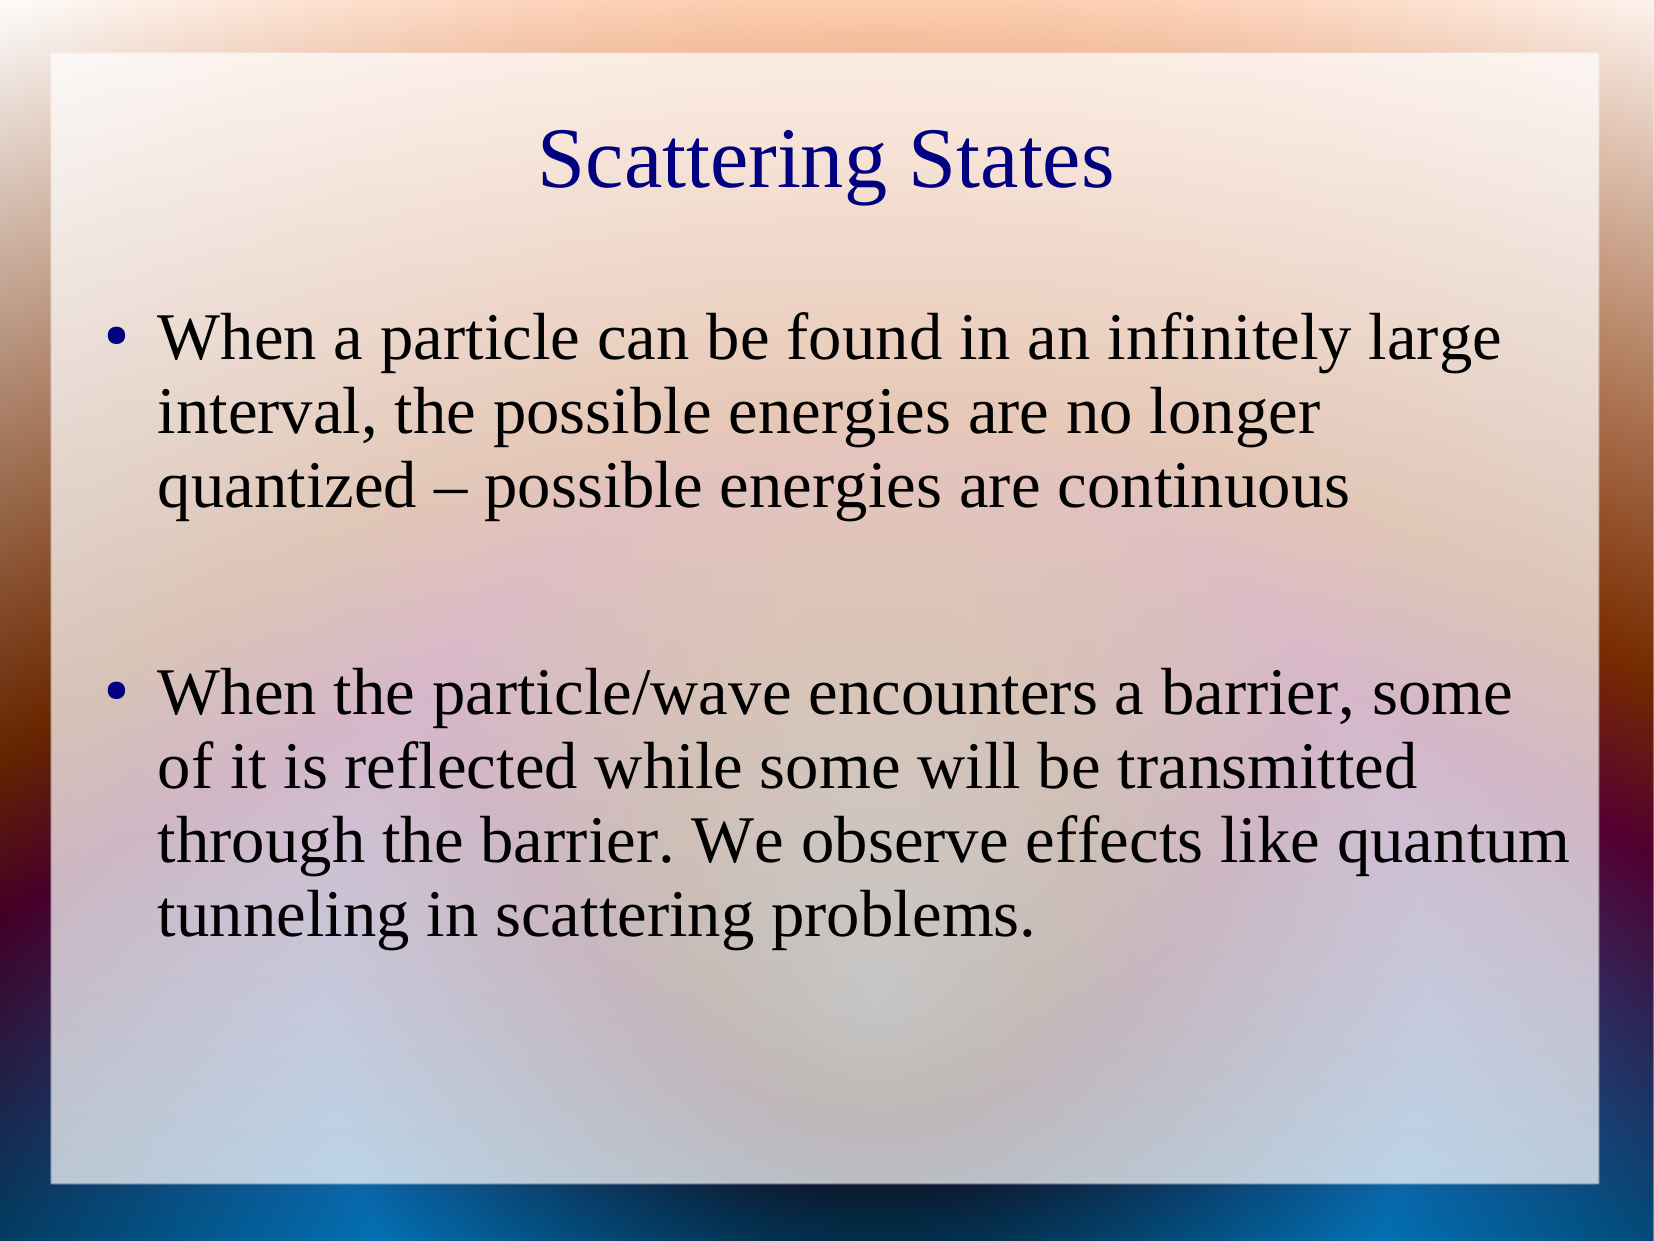

# Scattering States
When a particle can be found in an infinitely large interval, the possible energies are no longer quantized – possible energies are continuous
When the particle/wave encounters a barrier, some of it is reflected while some will be transmitted through the barrier. We observe effects like quantum tunneling in scattering problems.